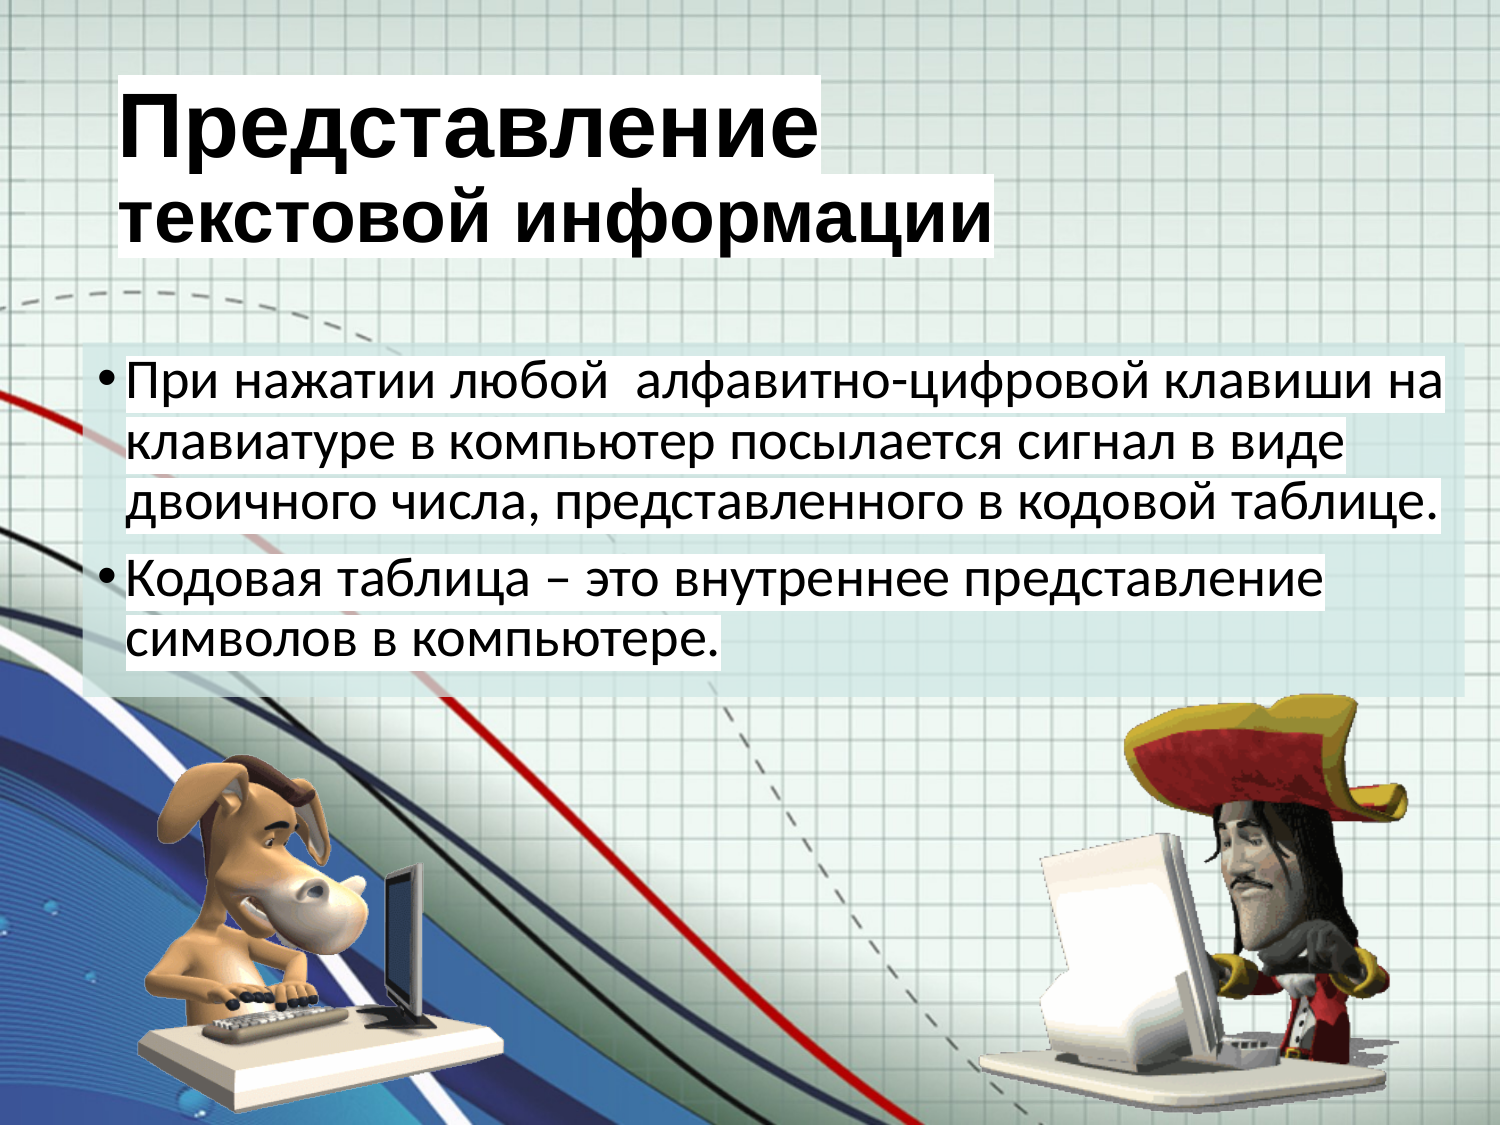

# Представление текстовой информации
При нажатии любой алфавитно-цифровой клавиши на клавиатуре в компьютер посылается сигнал в виде двоичного числа, представленного в кодовой таблице.
Кодовая таблица – это внутреннее представление символов в компьютере.